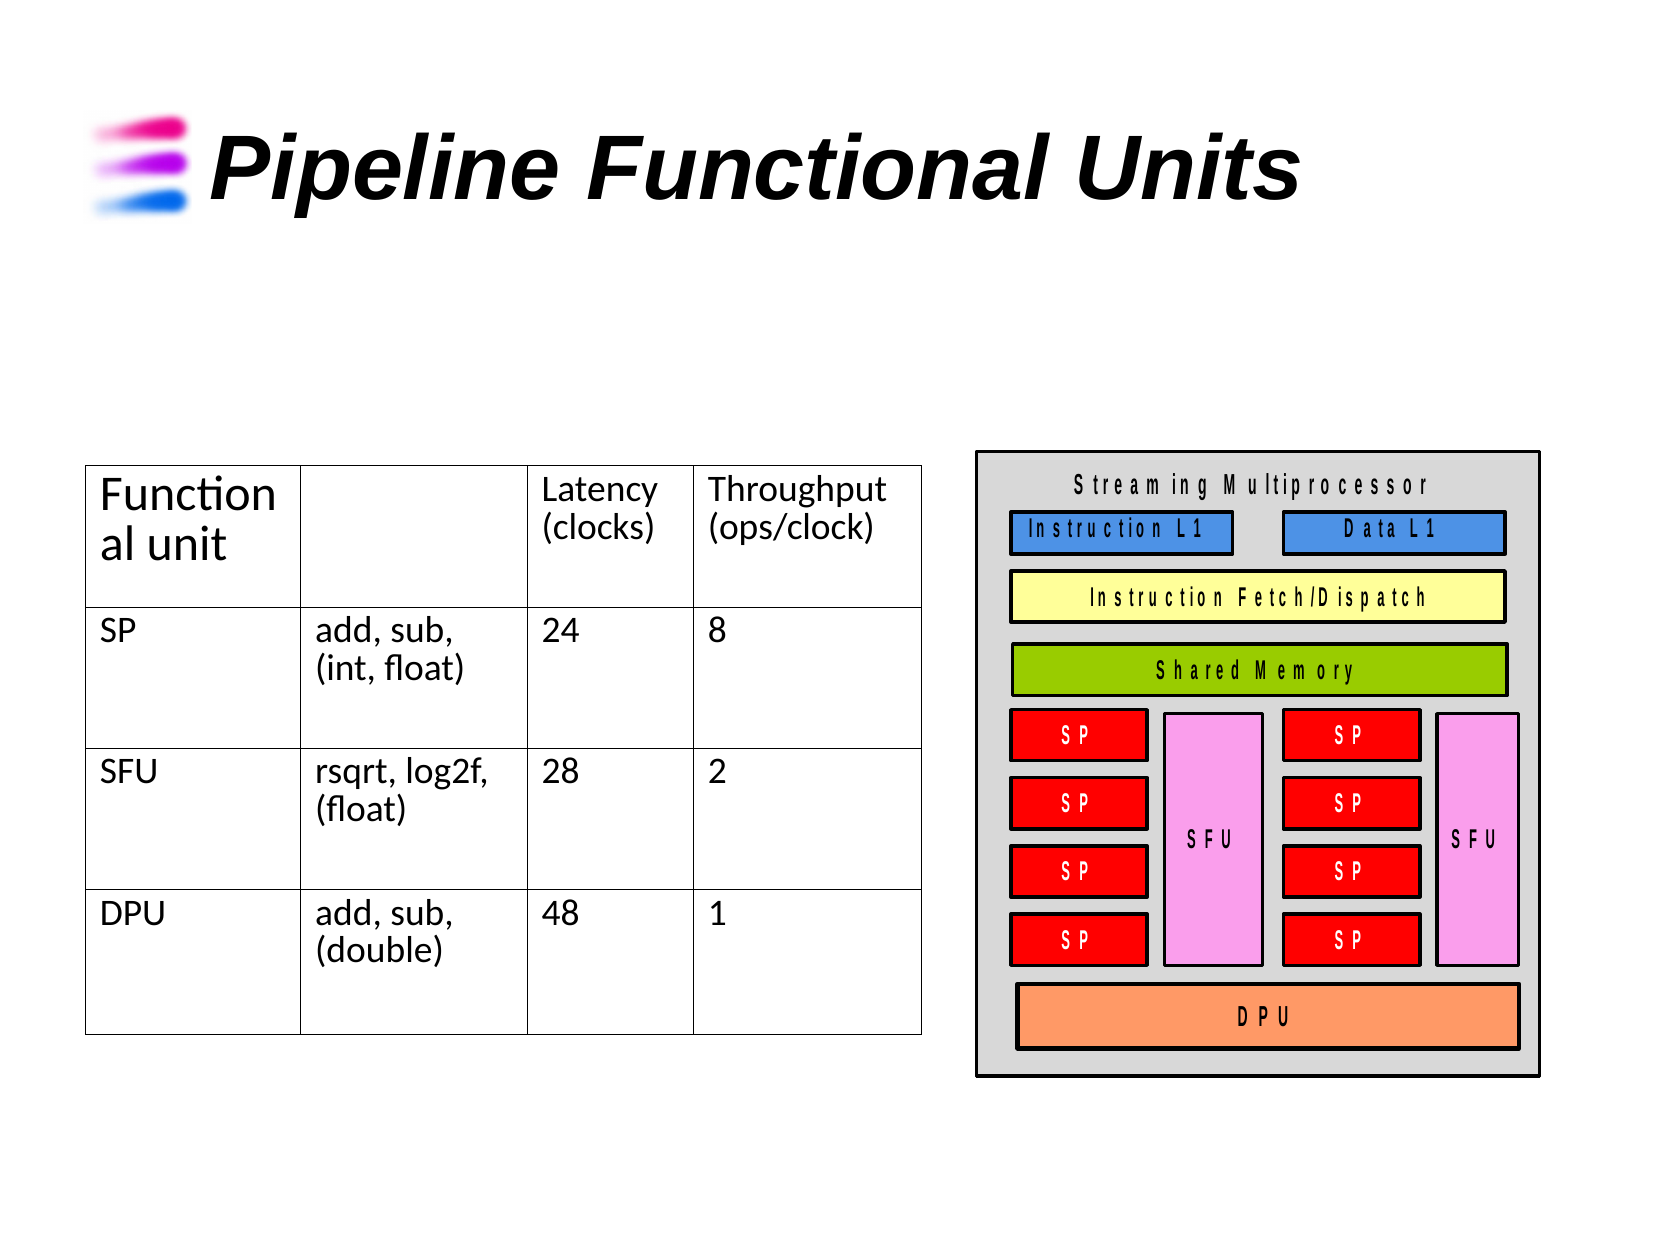

# Pipeline Functional Units
| Functional unit | | Latency (clocks) | Throughput (ops/clock) |
| --- | --- | --- | --- |
| SP | add, sub, (int, float) | 24 | 8 |
| SFU | rsqrt, log2f, (float) | 28 | 2 |
| DPU | add, sub, (double) | 48 | 1 |